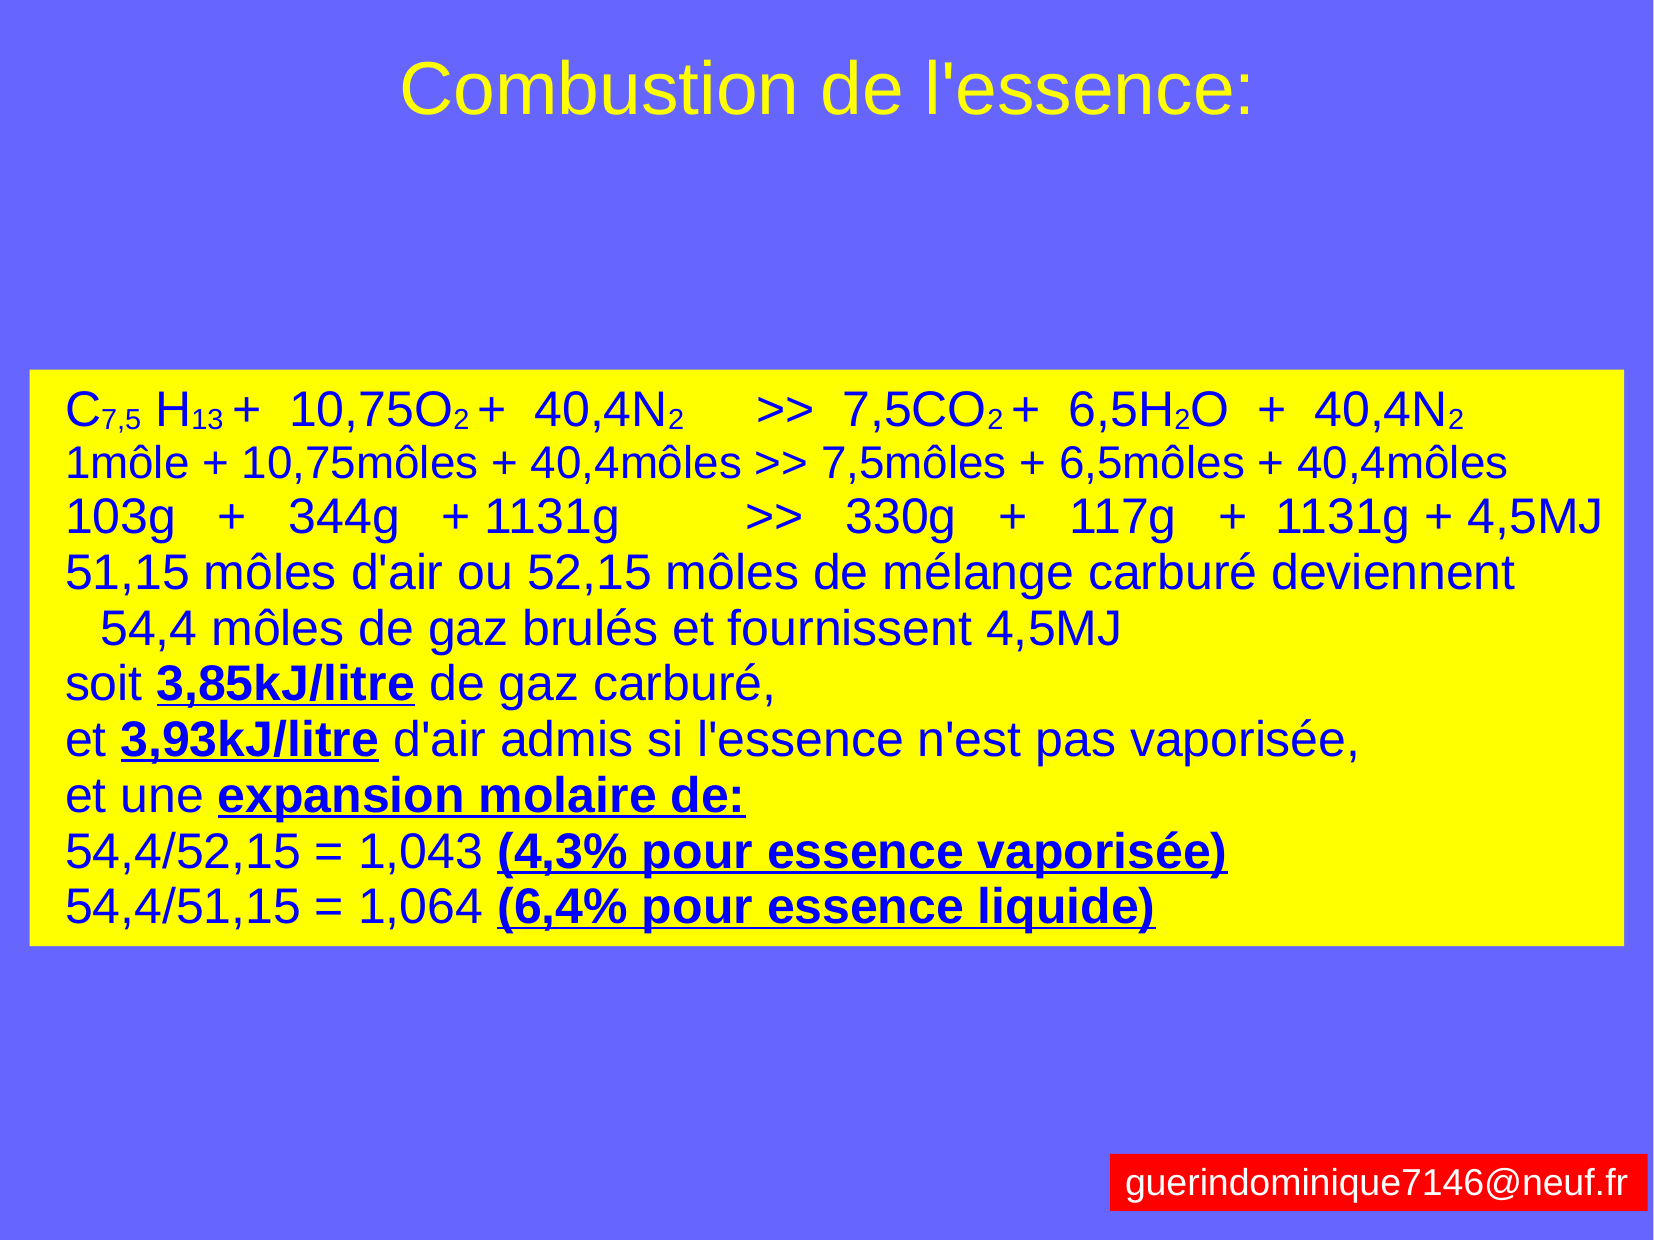

# Combustion de l'essence:
C7,5 H13 + 10,75O2 + 40,4N2 >> 7,5CO2 + 6,5H2O + 40,4N2
1môle + 10,75môles + 40,4môles >> 7,5môles + 6,5môles + 40,4môles
103g + 344g + 1131g >> 330g + 117g + 1131g + 4,5MJ
51,15 môles d'air ou 52,15 môles de mélange carburé deviennent 54,4 môles de gaz brulés et fournissent 4,5MJ
soit 3,85kJ/litre de gaz carburé,
et 3,93kJ/litre d'air admis si l'essence n'est pas vaporisée,
et une expansion molaire de:
54,4/52,15 = 1,043 (4,3% pour essence vaporisée)
54,4/51,15 = 1,064 (6,4% pour essence liquide)
guerindominique7146@neuf.fr